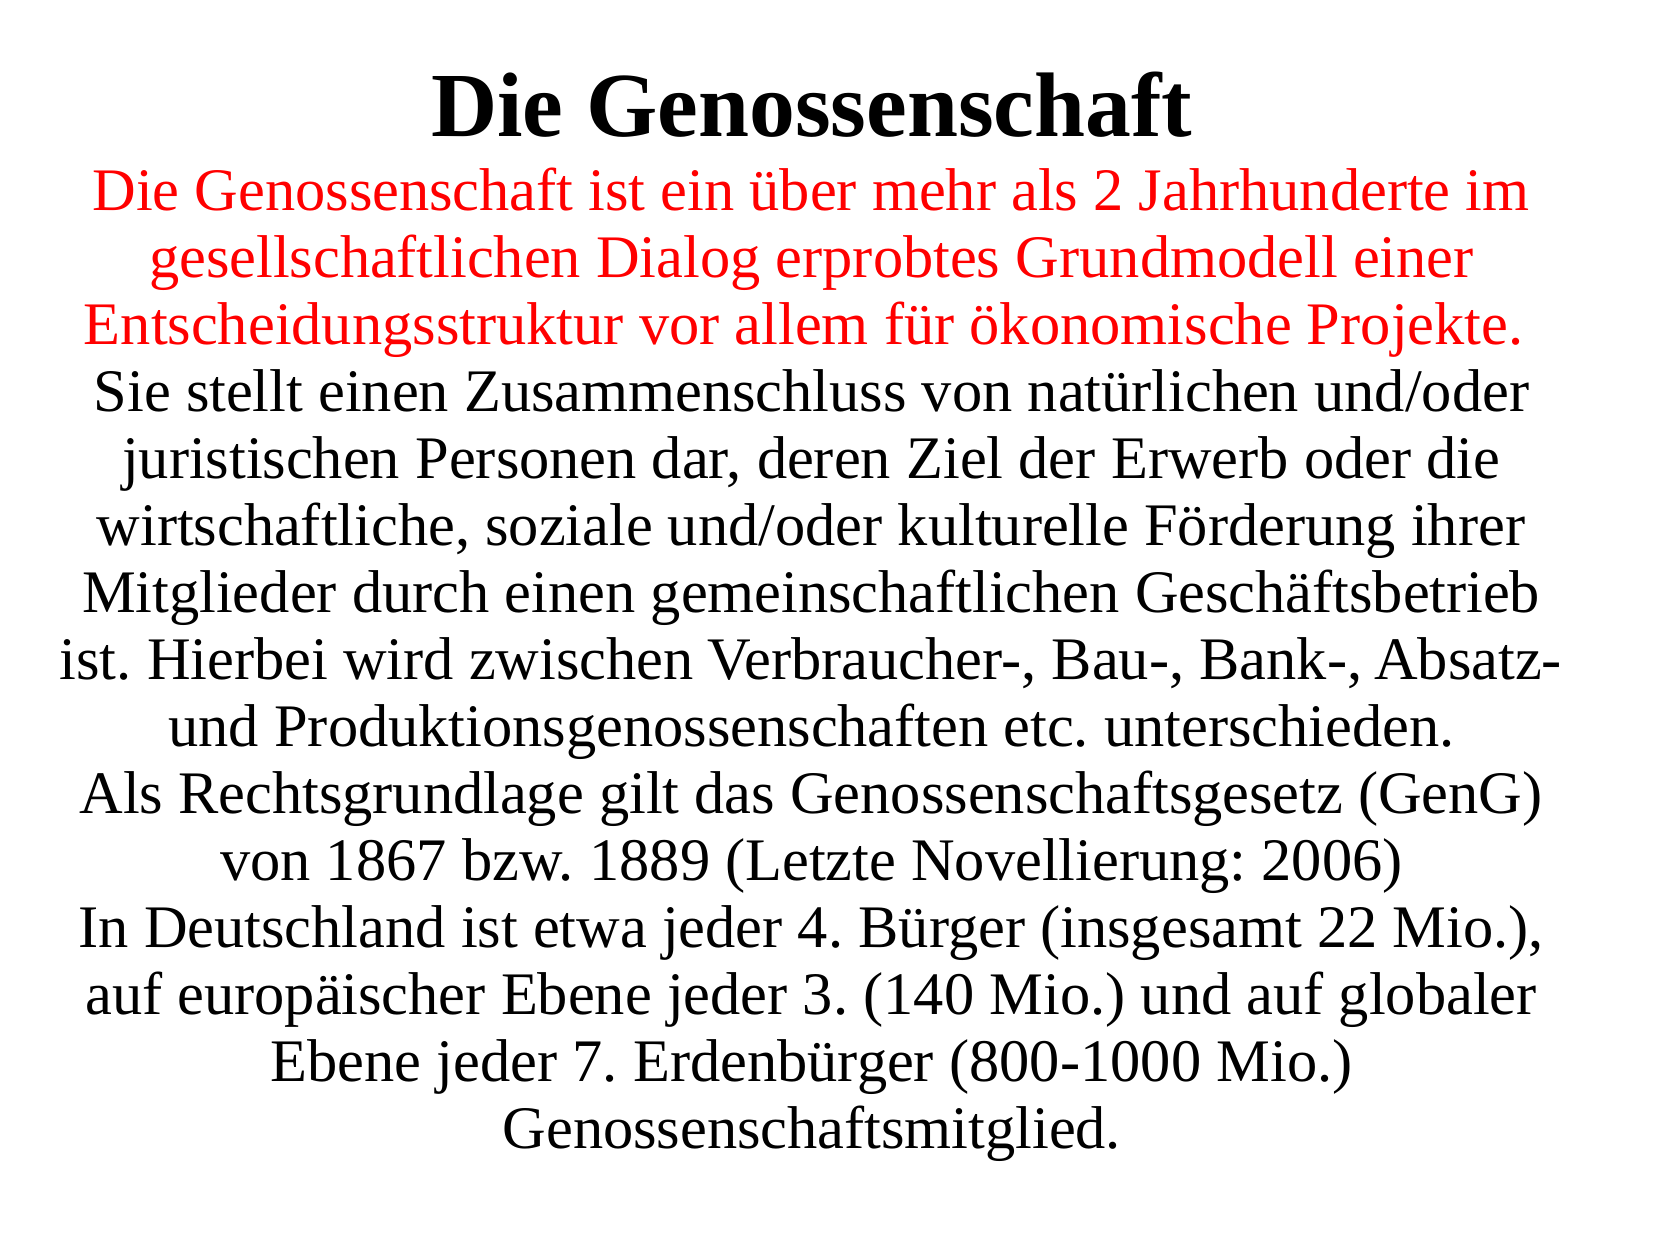

Die Genossenschaft
Die Genossenschaft ist ein über mehr als 2 Jahrhunderte im gesellschaftlichen Dialog erprobtes Grundmodell einer Entscheidungsstruktur vor allem für ökonomische Projekte.
Sie stellt einen Zusammenschluss von natürlichen und/oder juristischen Personen dar, deren Ziel der Erwerb oder die wirtschaftliche, soziale und/oder kulturelle Förderung ihrer Mitglieder durch einen gemeinschaftlichen Geschäftsbetrieb ist. Hierbei wird zwischen Verbraucher-, Bau-, Bank-, Absatz- und Produktionsgenossenschaften etc. unterschieden.
Als Rechtsgrundlage gilt das Genossenschaftsgesetz (GenG) von 1867 bzw. 1889 (Letzte Novellierung: 2006)
In Deutschland ist etwa jeder 4. Bürger (insgesamt 22 Mio.), auf europäischer Ebene jeder 3. (140 Mio.) und auf globaler Ebene jeder 7. Erdenbürger (800-1000 Mio.) Genossenschaftsmitglied.